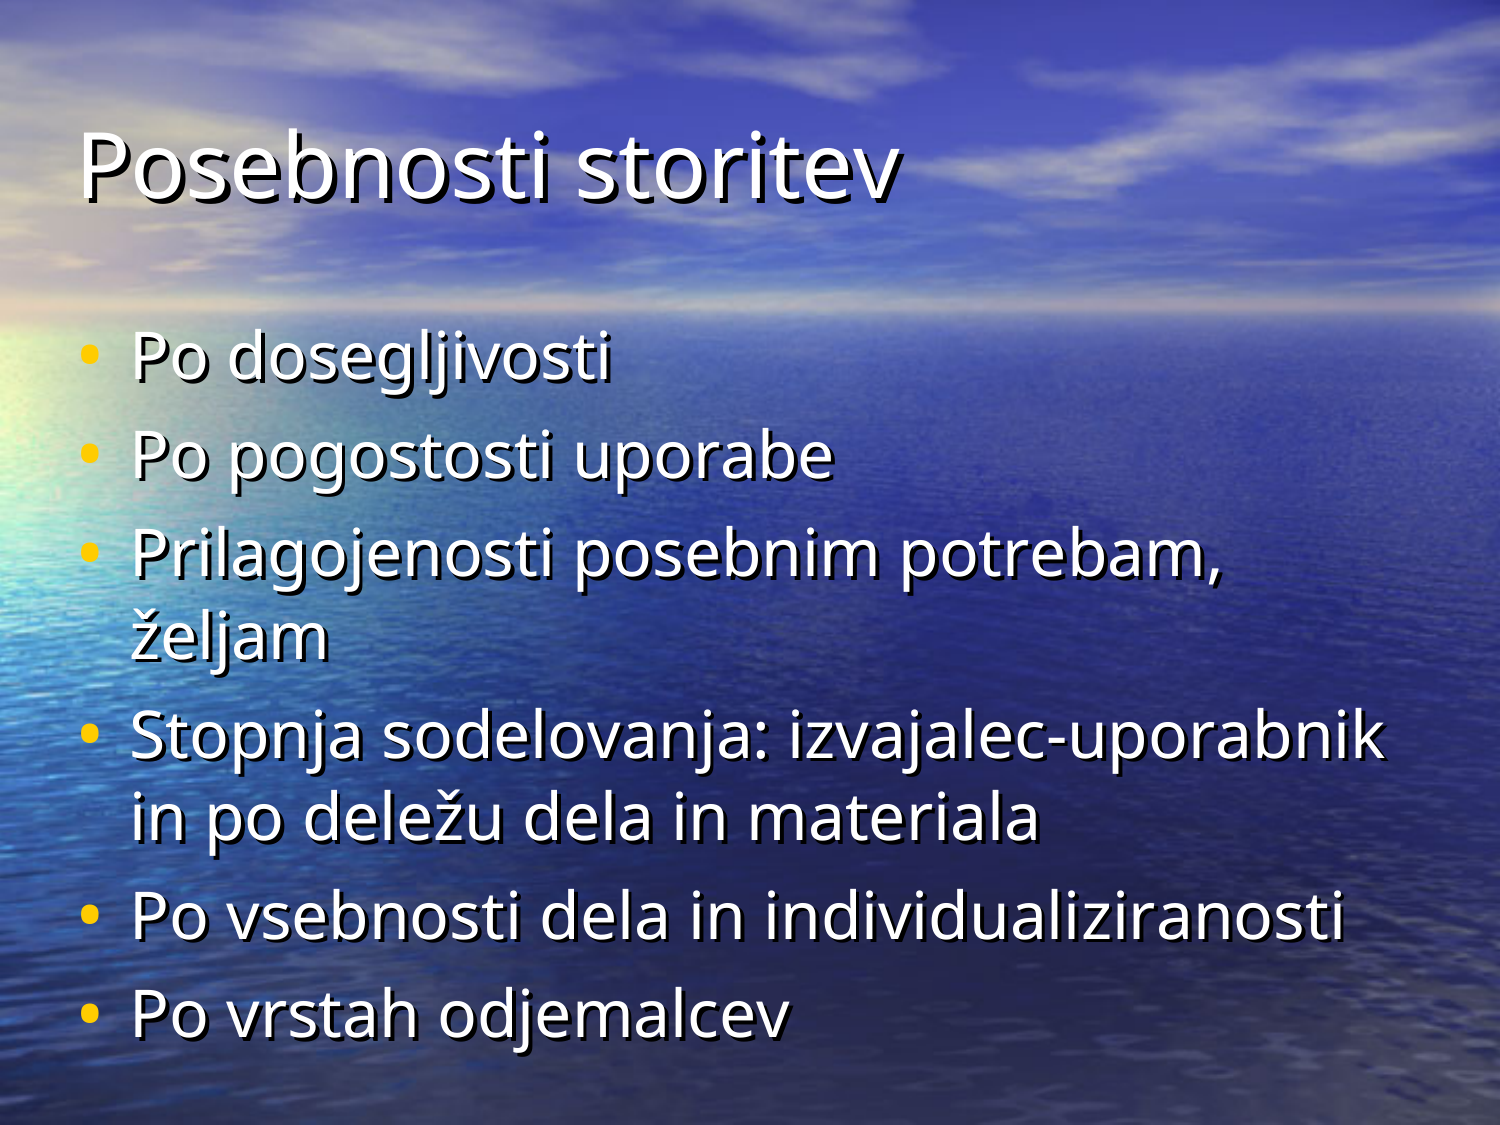

# Posebnosti storitev
Po dosegljivosti
Po pogostosti uporabe
Prilagojenosti posebnim potrebam, željam
Stopnja sodelovanja: izvajalec-uporabnik in po deležu dela in materiala
Po vsebnosti dela in individualiziranosti
Po vrstah odjemalcev